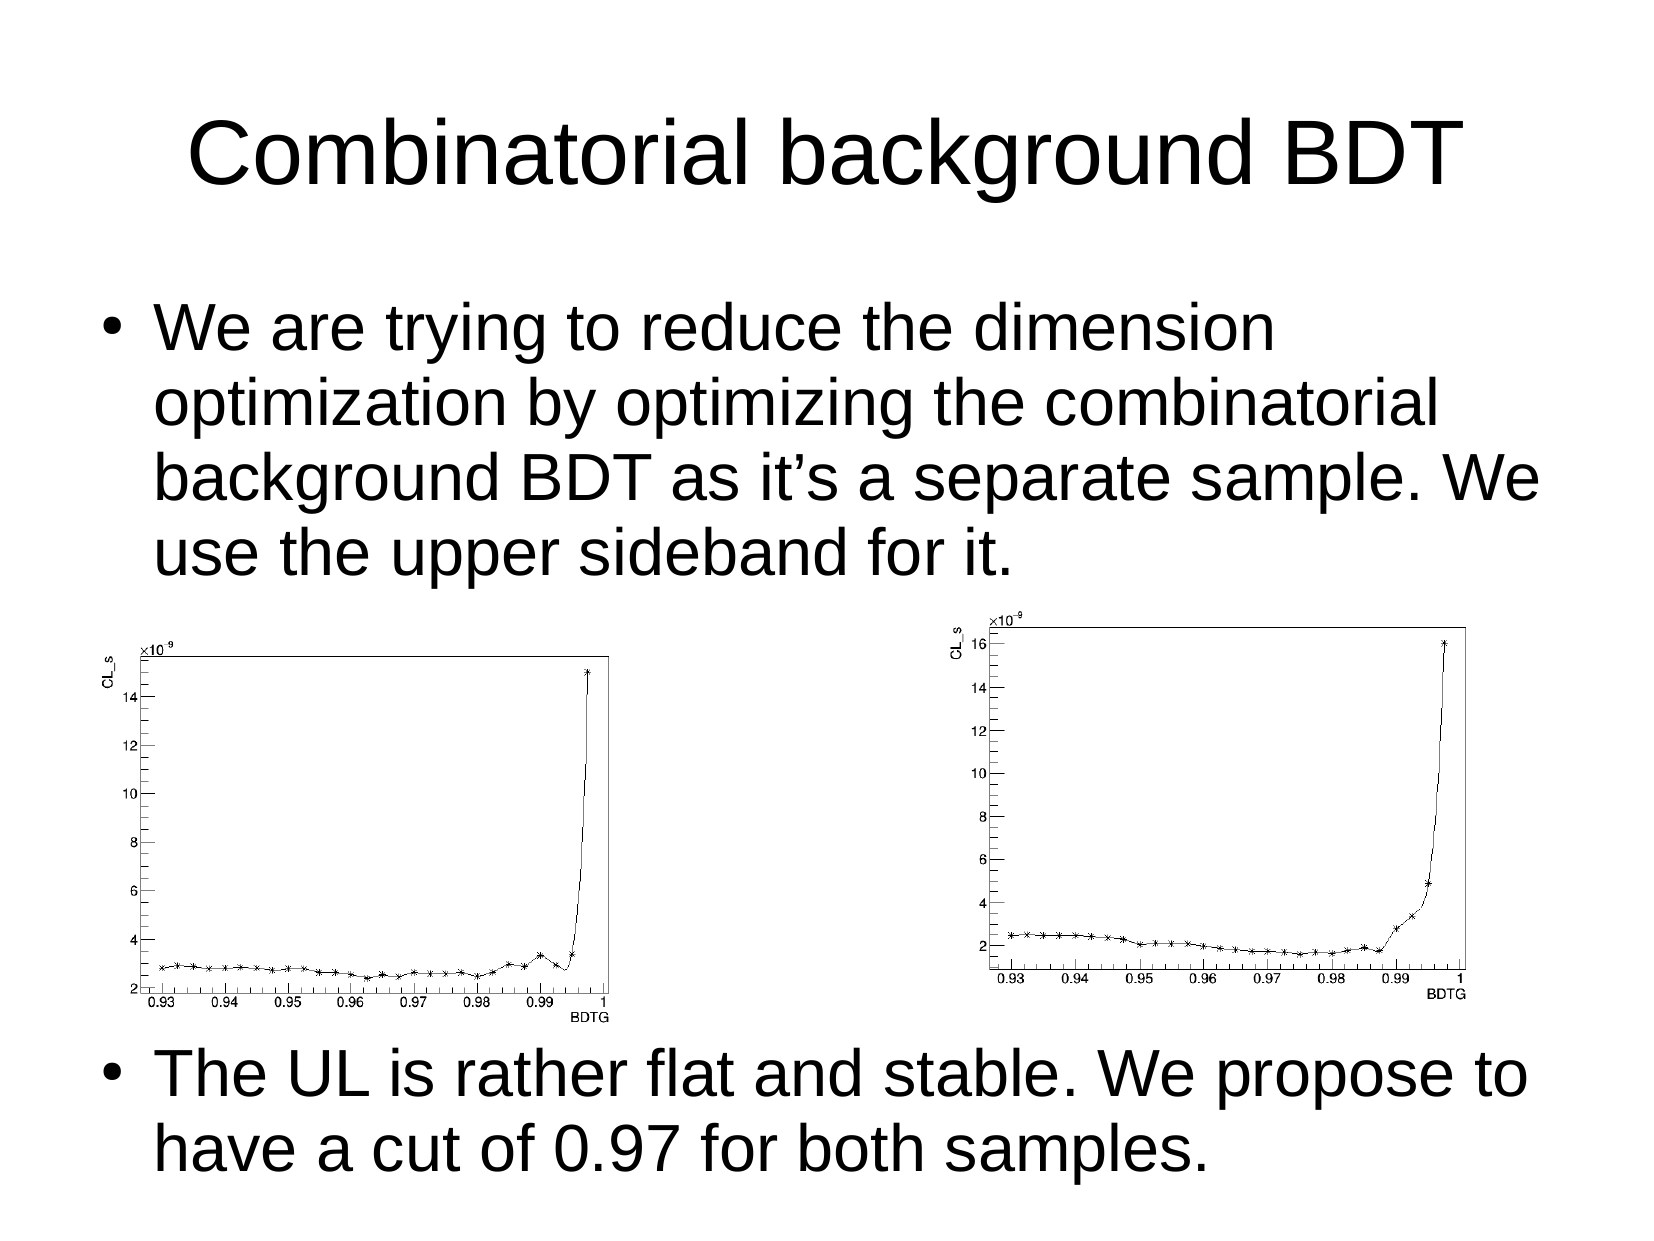

# Combinatorial background BDT
We are trying to reduce the dimension optimization by optimizing the combinatorial background BDT as it’s a separate sample. We use the upper sideband for it.
The UL is rather flat and stable. We propose to have a cut of 0.97 for both samples.